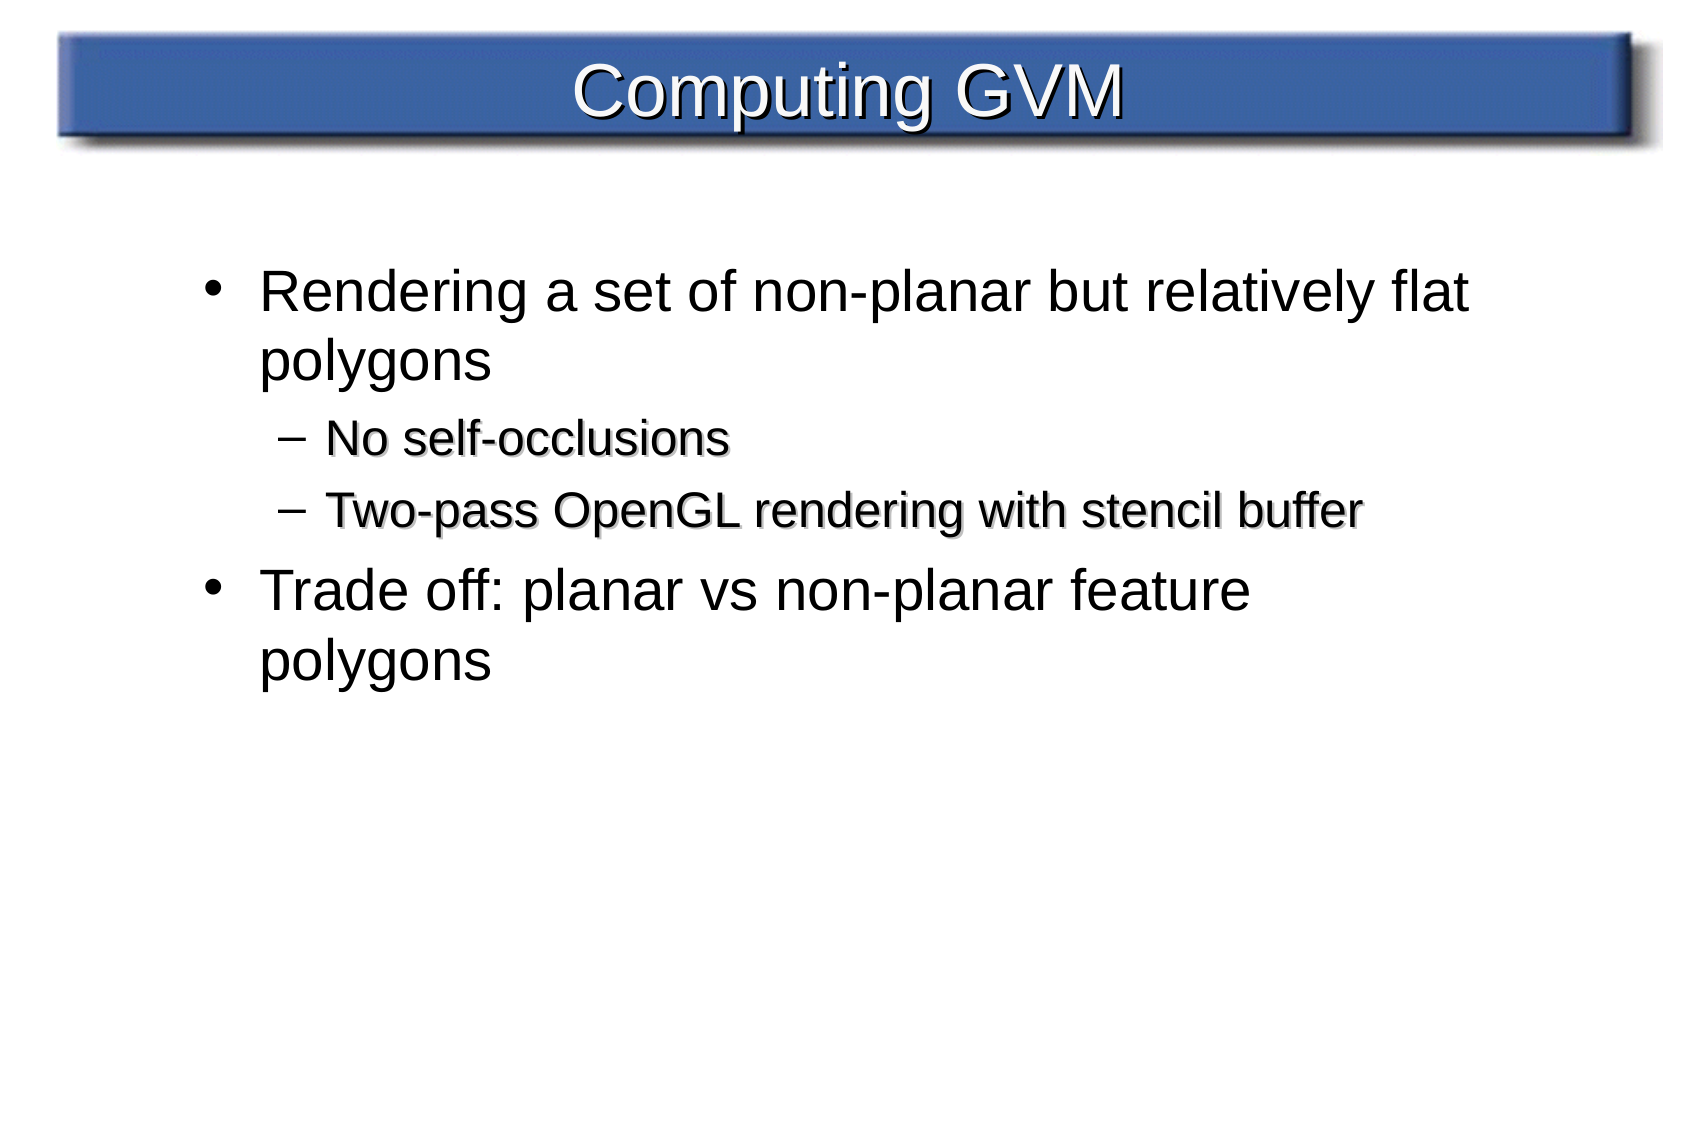

# Computing GVM
Rendering a set of non-planar but relatively flat polygons
No self-occlusions
Two-pass OpenGL rendering with stencil buffer
Trade off: planar vs non-planar feature polygons